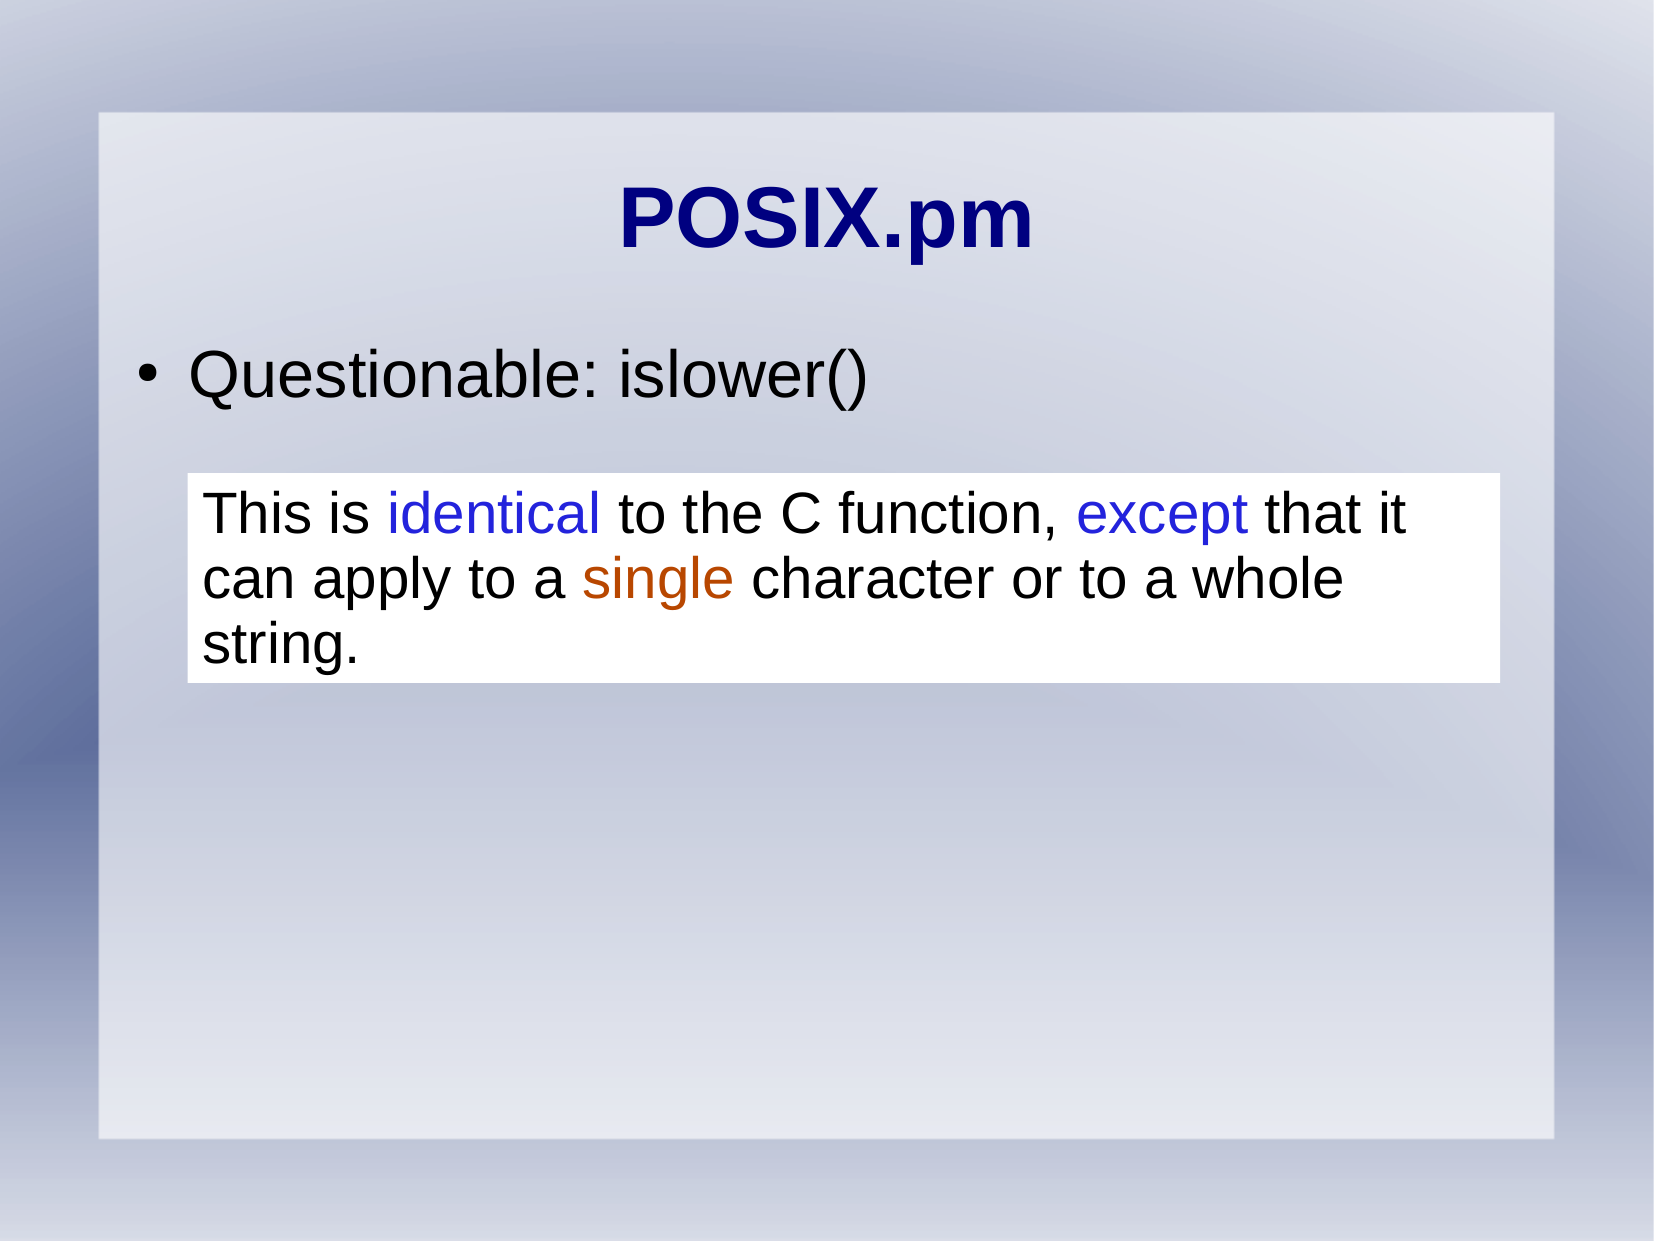

# POSIX.pm
Questionable: islower()
This is identical to the C function, except that it can apply to a single character or to a whole string.